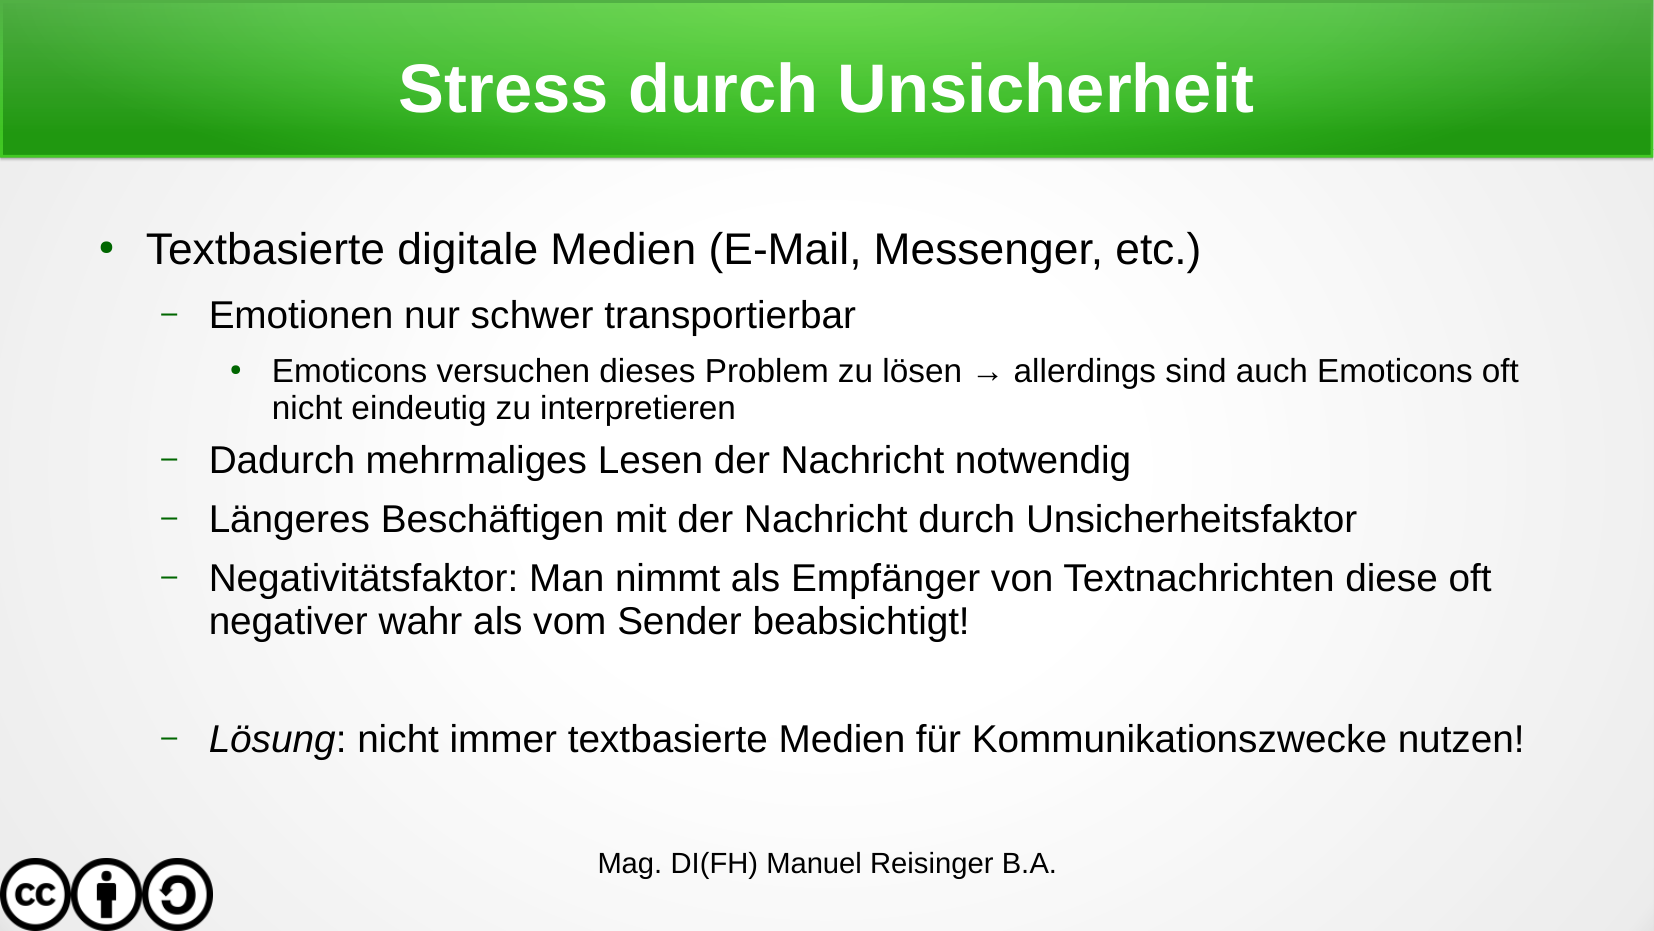

# Stress durch Unsicherheit
Textbasierte digitale Medien (E-Mail, Messenger, etc.)
Emotionen nur schwer transportierbar
Emoticons versuchen dieses Problem zu lösen → allerdings sind auch Emoticons oft nicht eindeutig zu interpretieren
Dadurch mehrmaliges Lesen der Nachricht notwendig
Längeres Beschäftigen mit der Nachricht durch Unsicherheitsfaktor
Negativitätsfaktor: Man nimmt als Empfänger von Textnachrichten diese oft negativer wahr als vom Sender beabsichtigt!
Lösung: nicht immer textbasierte Medien für Kommunikationszwecke nutzen!